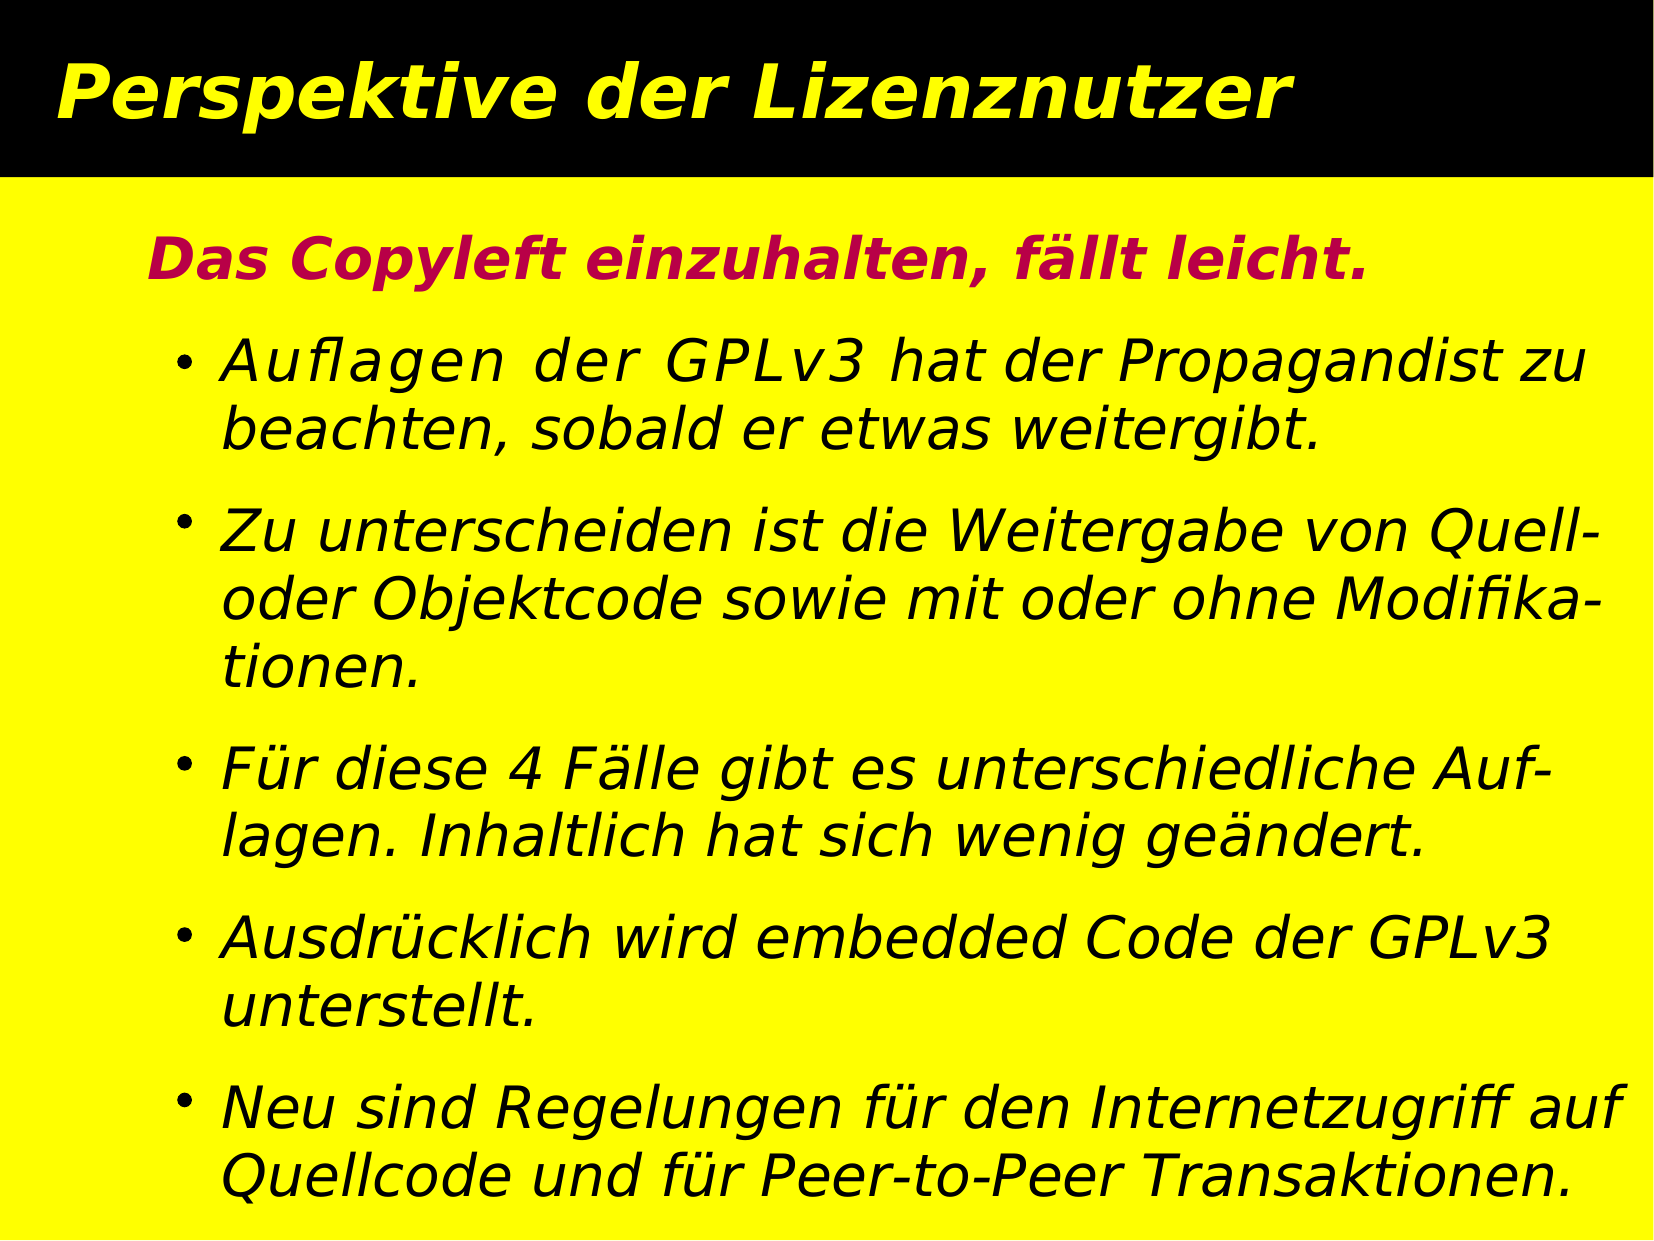

Perspektive der Lizenznutzer
Das Copyleft einzuhalten, fällt leicht.
	Auflagen der GPLv3 hat der Propagandist zu
	beachten, sobald er etwas weitergibt.
	Zu unterscheiden ist die Weitergabe von Quell-
	oder Objektcode sowie mit oder ohne Modifika-
	tionen.
	Für diese 4 Fälle gibt es unterschiedliche Auf-
	lagen. Inhaltlich hat sich wenig geändert.
	Ausdrücklich wird embedded Code der GPLv3
	unterstellt.
	Neu sind Regelungen für den Internetzugriff auf
	Quellcode und für Peer-to-Peer Transaktionen.